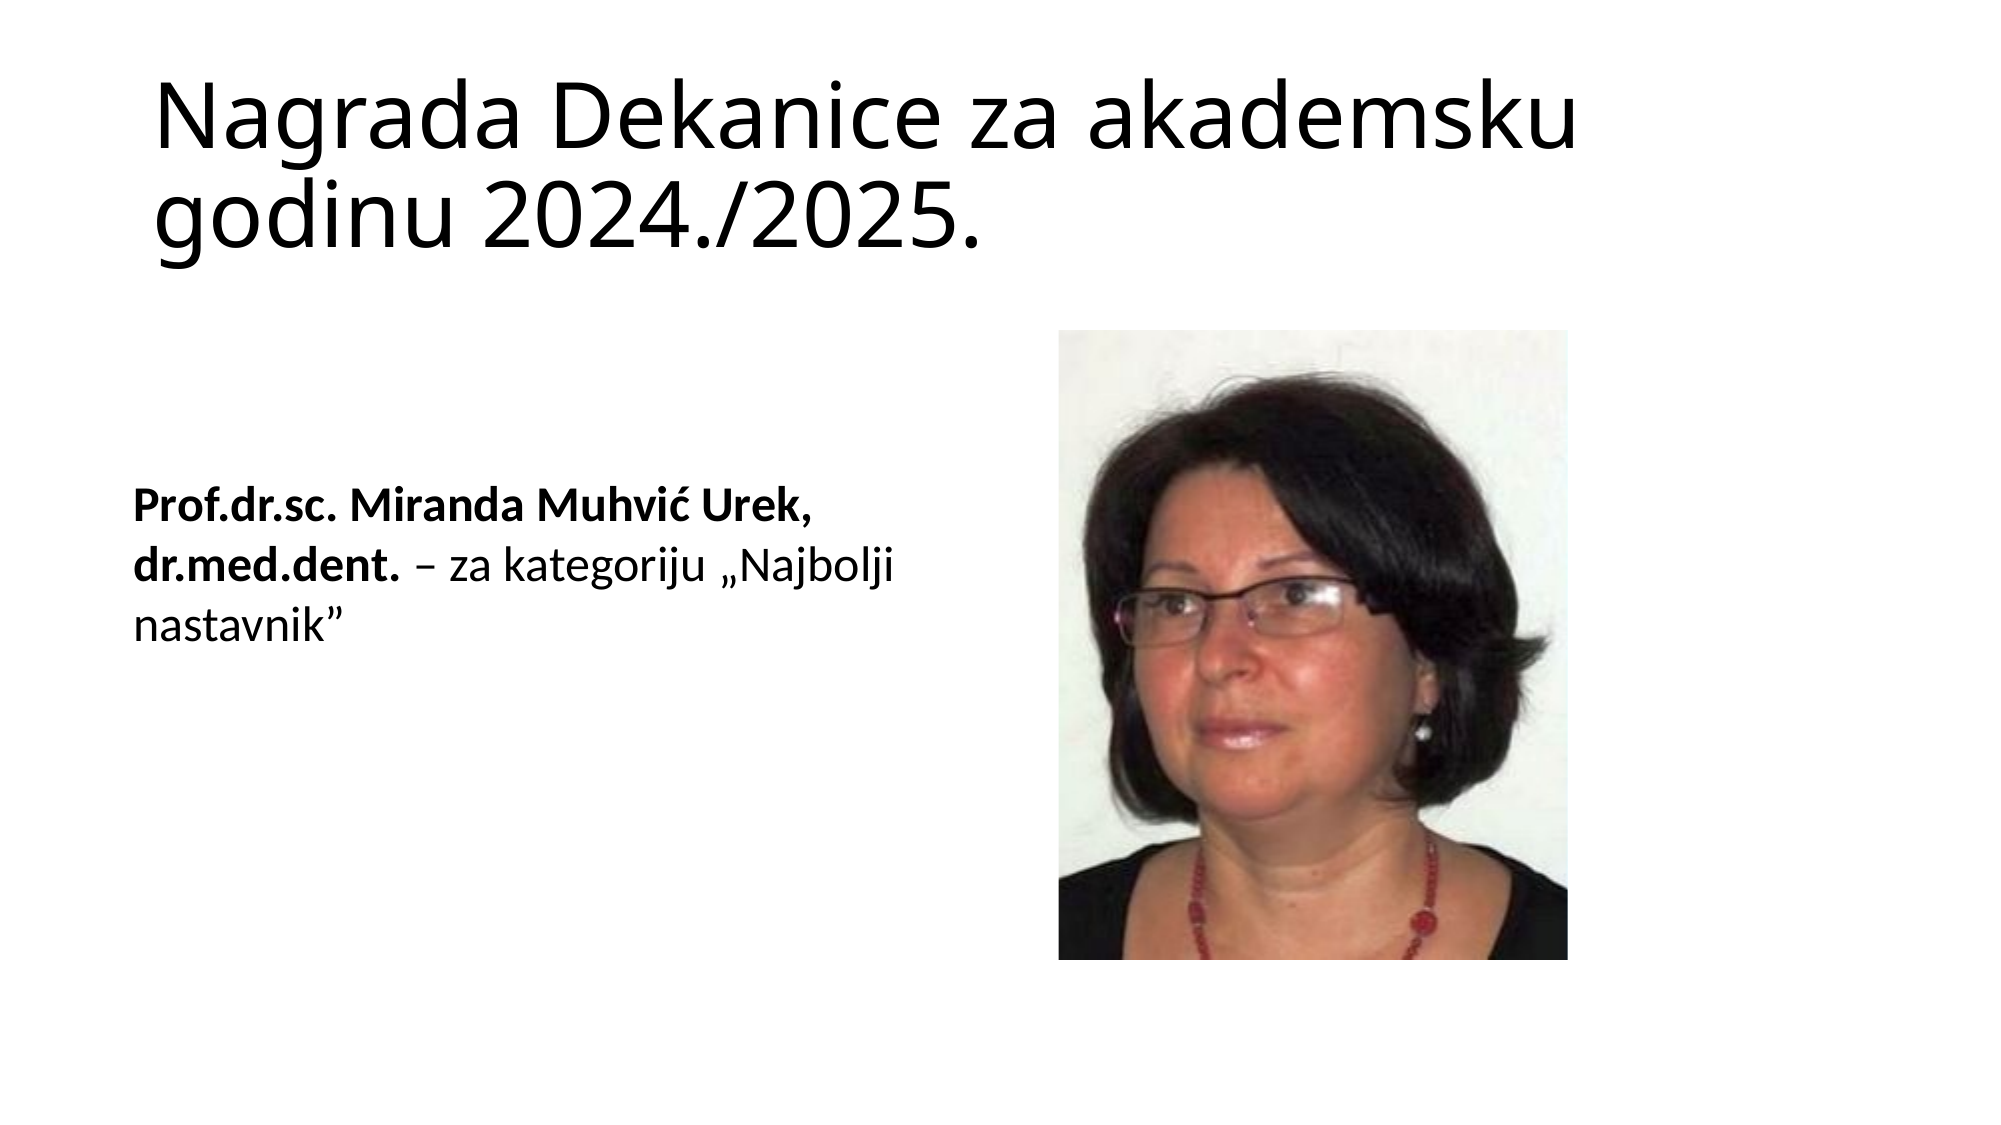

# Nagrada Dekanice za akademsku godinu 2024./2025.
Prof.dr.sc. Miranda Muhvić Urek, dr.med.dent. – za kategoriju „Najbolji nastavnik”